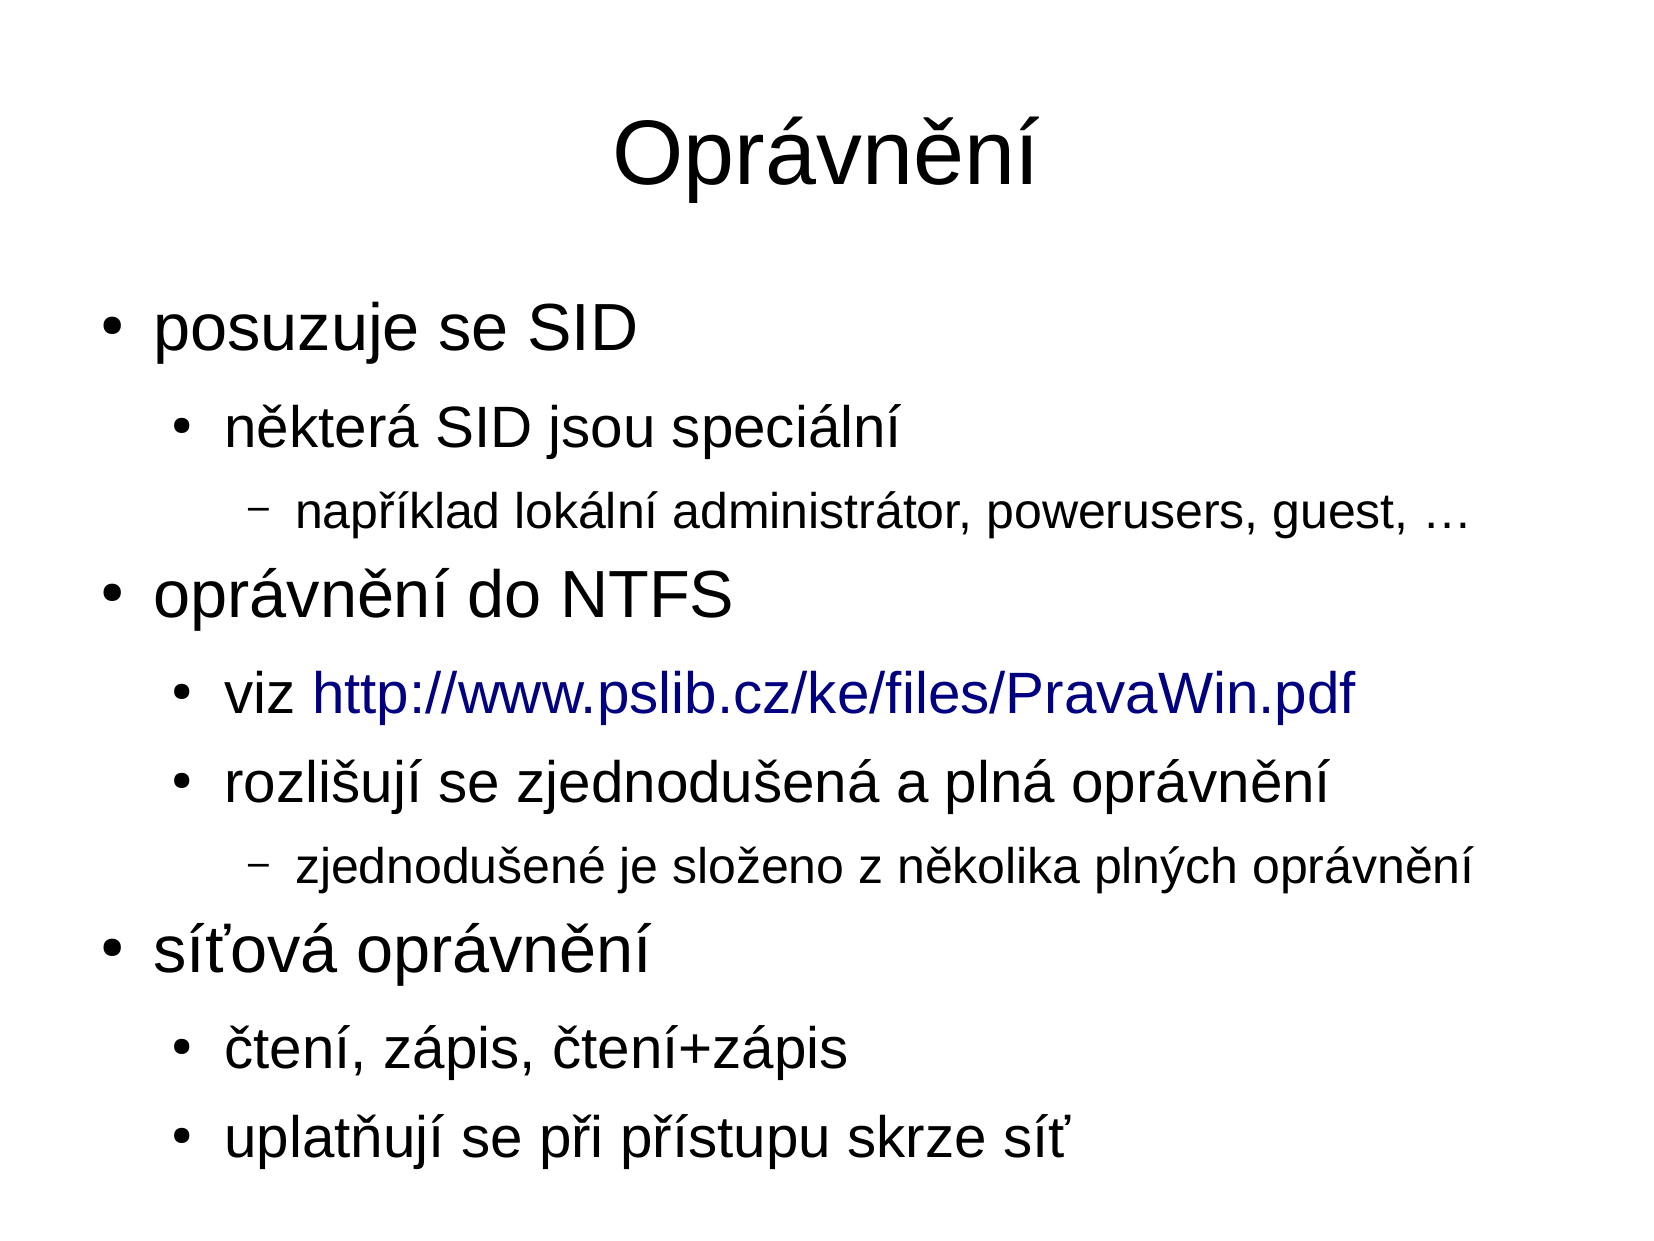

# Oprávnění
posuzuje se SID
některá SID jsou speciální
například lokální administrátor, powerusers, guest, …
oprávnění do NTFS
viz http://www.pslib.cz/ke/files/PravaWin.pdf
rozlišují se zjednodušená a plná oprávnění
zjednodušené je složeno z několika plných oprávnění
síťová oprávnění
čtení, zápis, čtení+zápis
uplatňují se při přístupu skrze síť